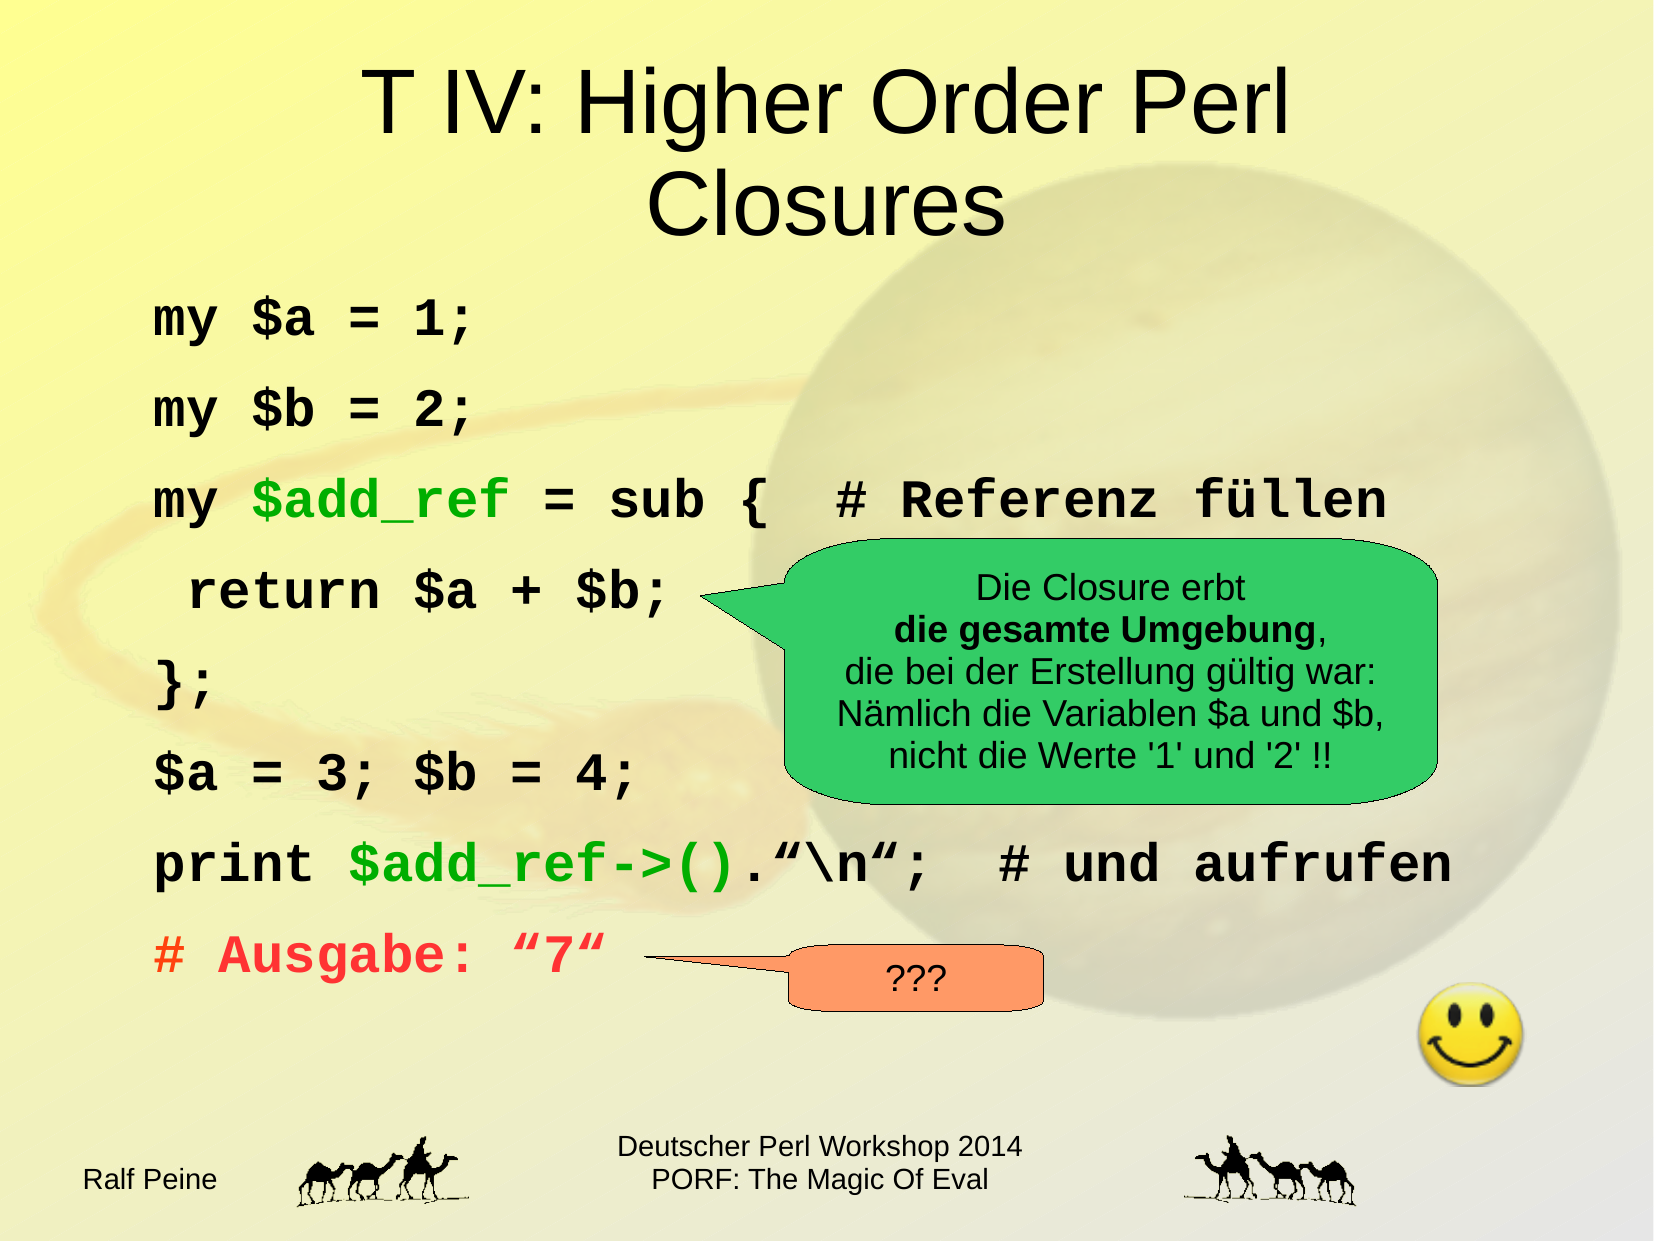

# T IV: Higher Order Perl Closures
my $a = 1;
my $b = 2;
my $add_ref = sub { # Referenz füllen
 return $a + $b;
};
$a = 3; $b = 4;
print $add_ref->().“\n“; # und aufrufen
# Ausgabe: “7“
Die Closure erbt
die gesamte Umgebung,
die bei der Erstellung gültig war:
Nämlich die Variablen $a und $b,
nicht die Werte '1' und '2' !!
???